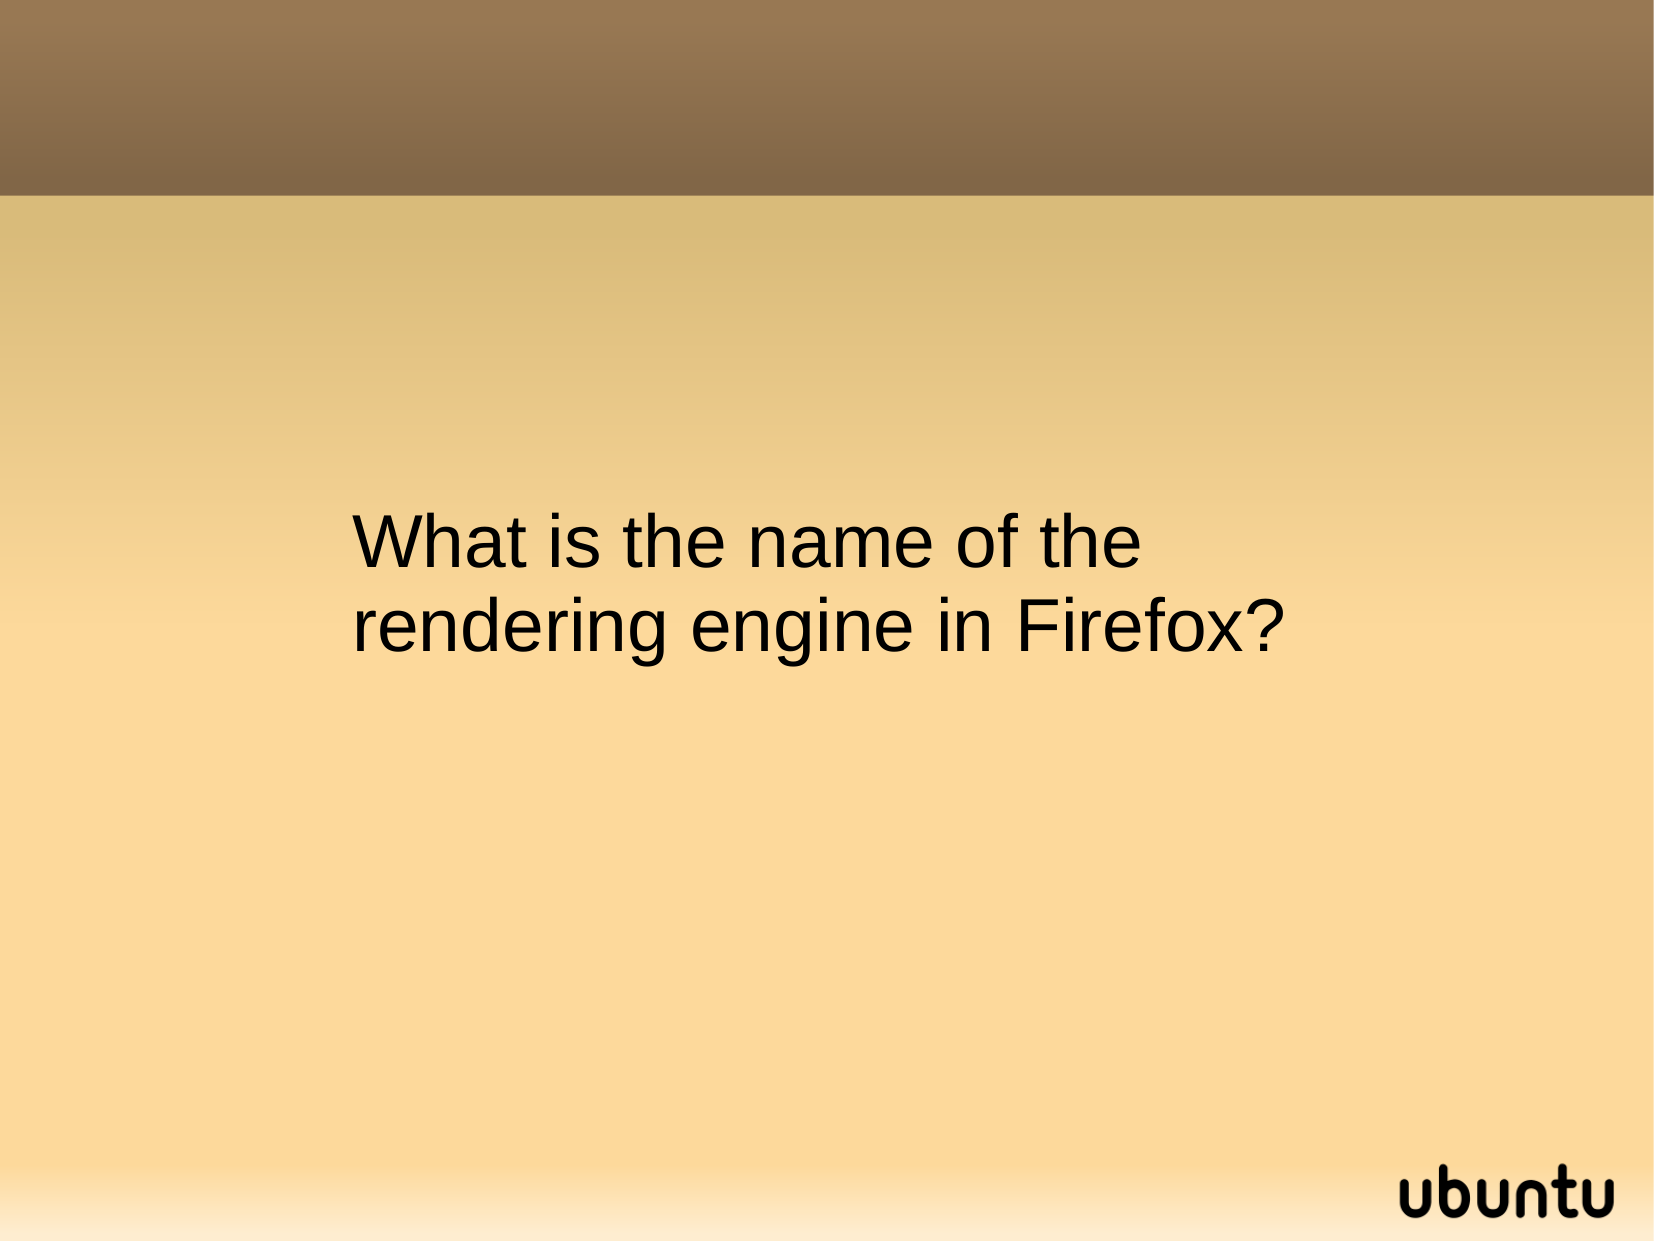

What is the name of the
rendering engine in Firefox?